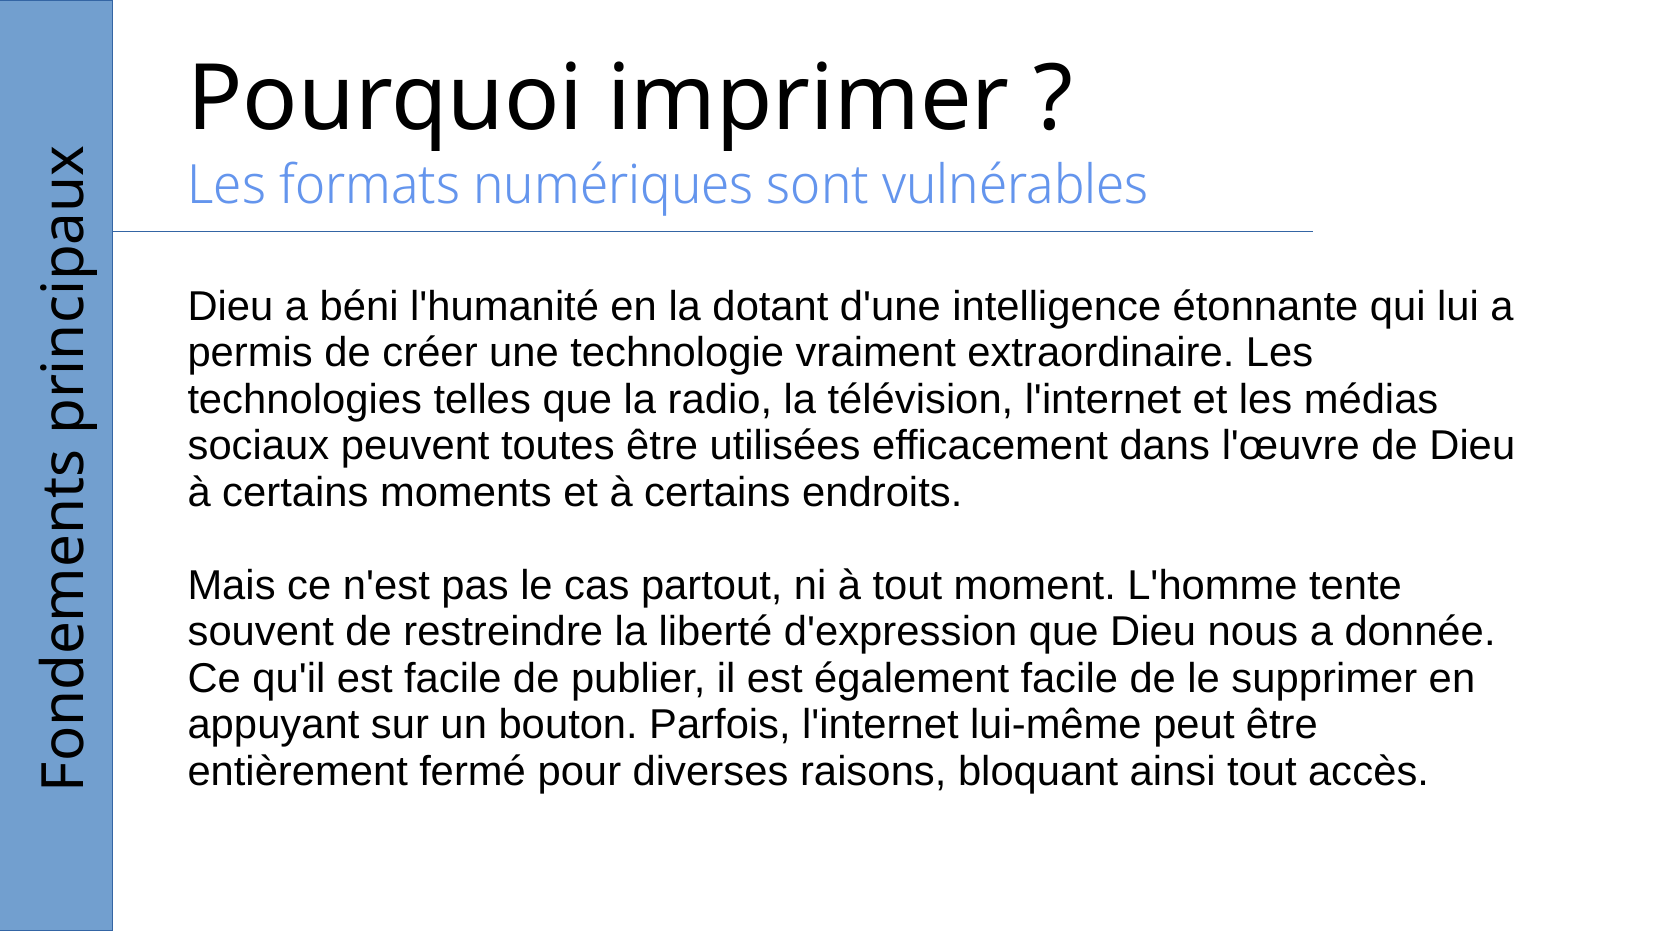

# Pourquoi imprimer ?
Les formats numériques sont vulnérables
Dieu a béni l'humanité en la dotant d'une intelligence étonnante qui lui a permis de créer une technologie vraiment extraordinaire. Les technologies telles que la radio, la télévision, l'internet et les médias sociaux peuvent toutes être utilisées efficacement dans l'œuvre de Dieu à certains moments et à certains endroits.
Mais ce n'est pas le cas partout, ni à tout moment. L'homme tente souvent de restreindre la liberté d'expression que Dieu nous a donnée. Ce qu'il est facile de publier, il est également facile de le supprimer en appuyant sur un bouton. Parfois, l'internet lui-même peut être entièrement fermé pour diverses raisons, bloquant ainsi tout accès.
Fondements principaux